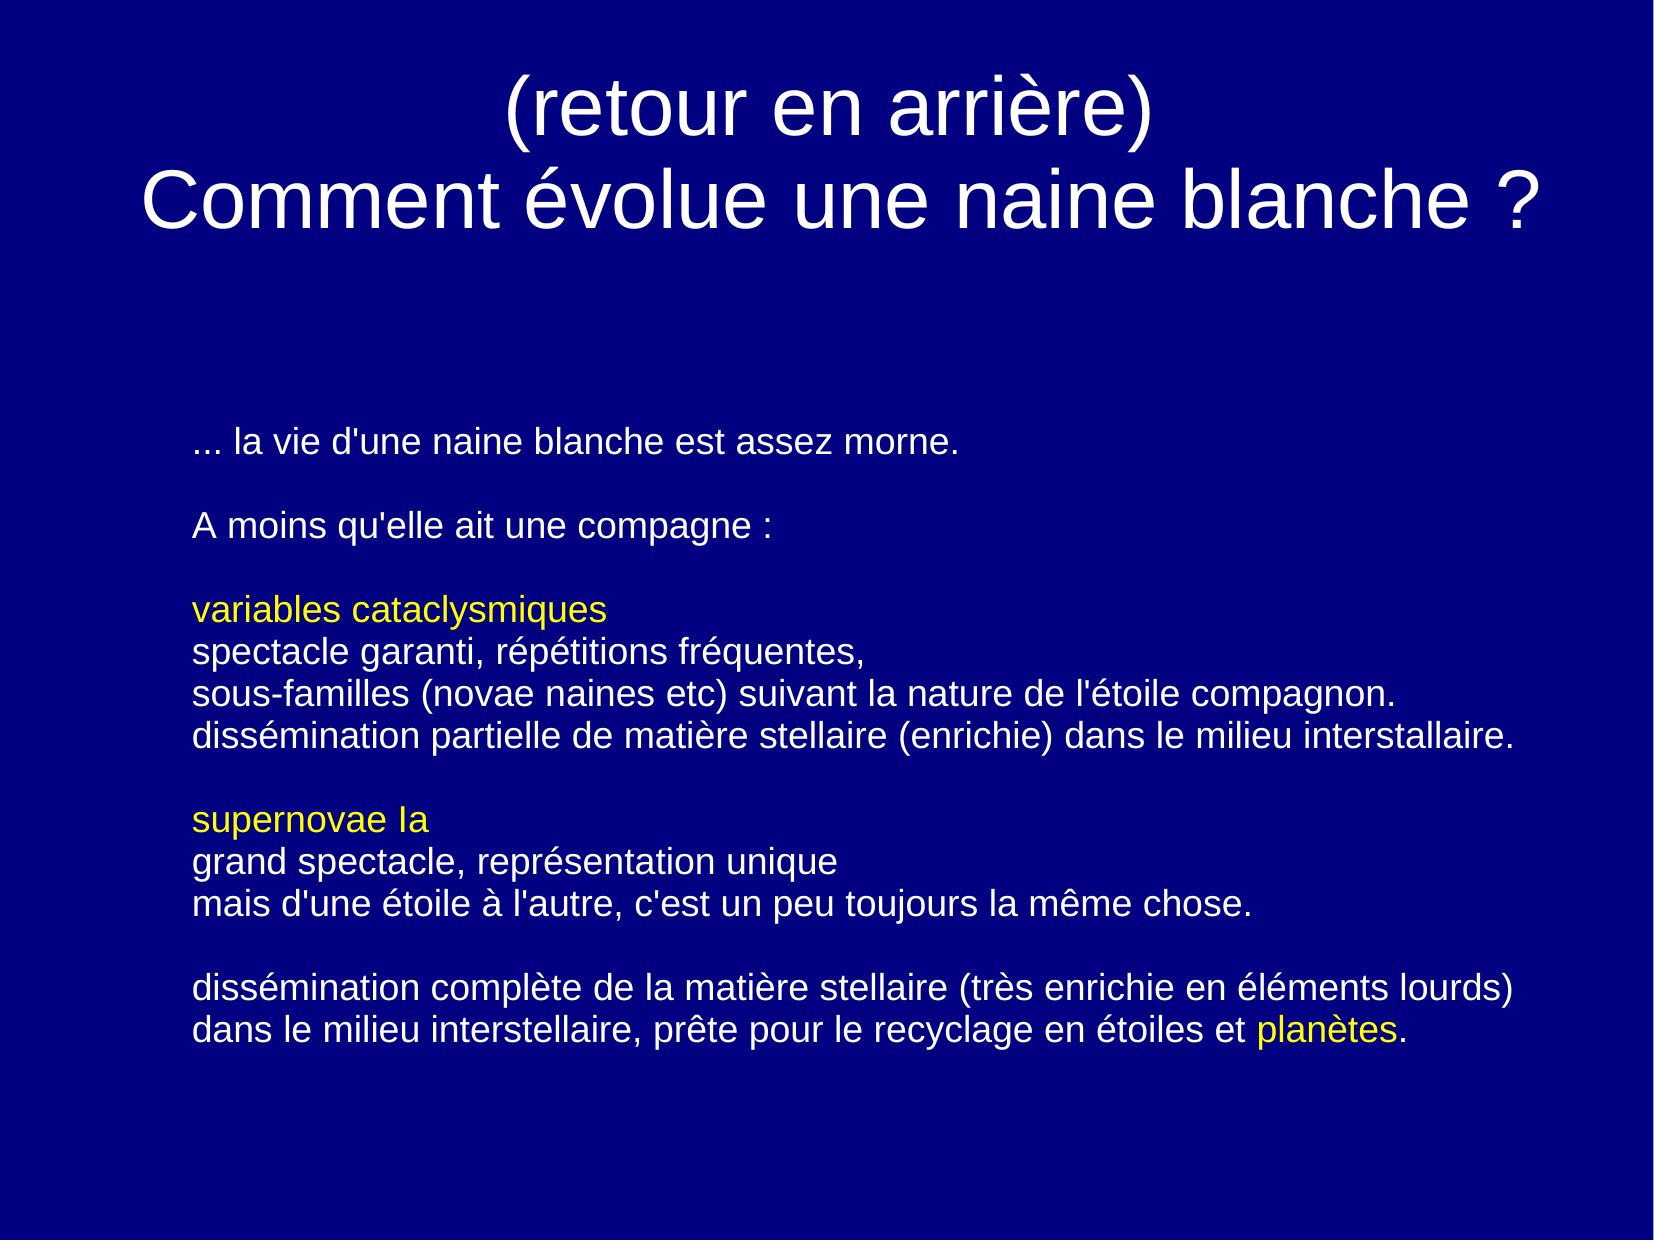

# (retour en arrière) Comment évolue une naine blanche ?
... la vie d'une naine blanche est assez morne.
A moins qu'elle ait une compagne :
variables cataclysmiques
spectacle garanti, répétitions fréquentes,
sous-familles (novae naines etc) suivant la nature de l'étoile compagnon.
dissémination partielle de matière stellaire (enrichie) dans le milieu interstallaire.
supernovae Ia
grand spectacle, représentation unique
mais d'une étoile à l'autre, c'est un peu toujours la même chose.
dissémination complète de la matière stellaire (très enrichie en éléments lourds)
dans le milieu interstellaire, prête pour le recyclage en étoiles et planètes.